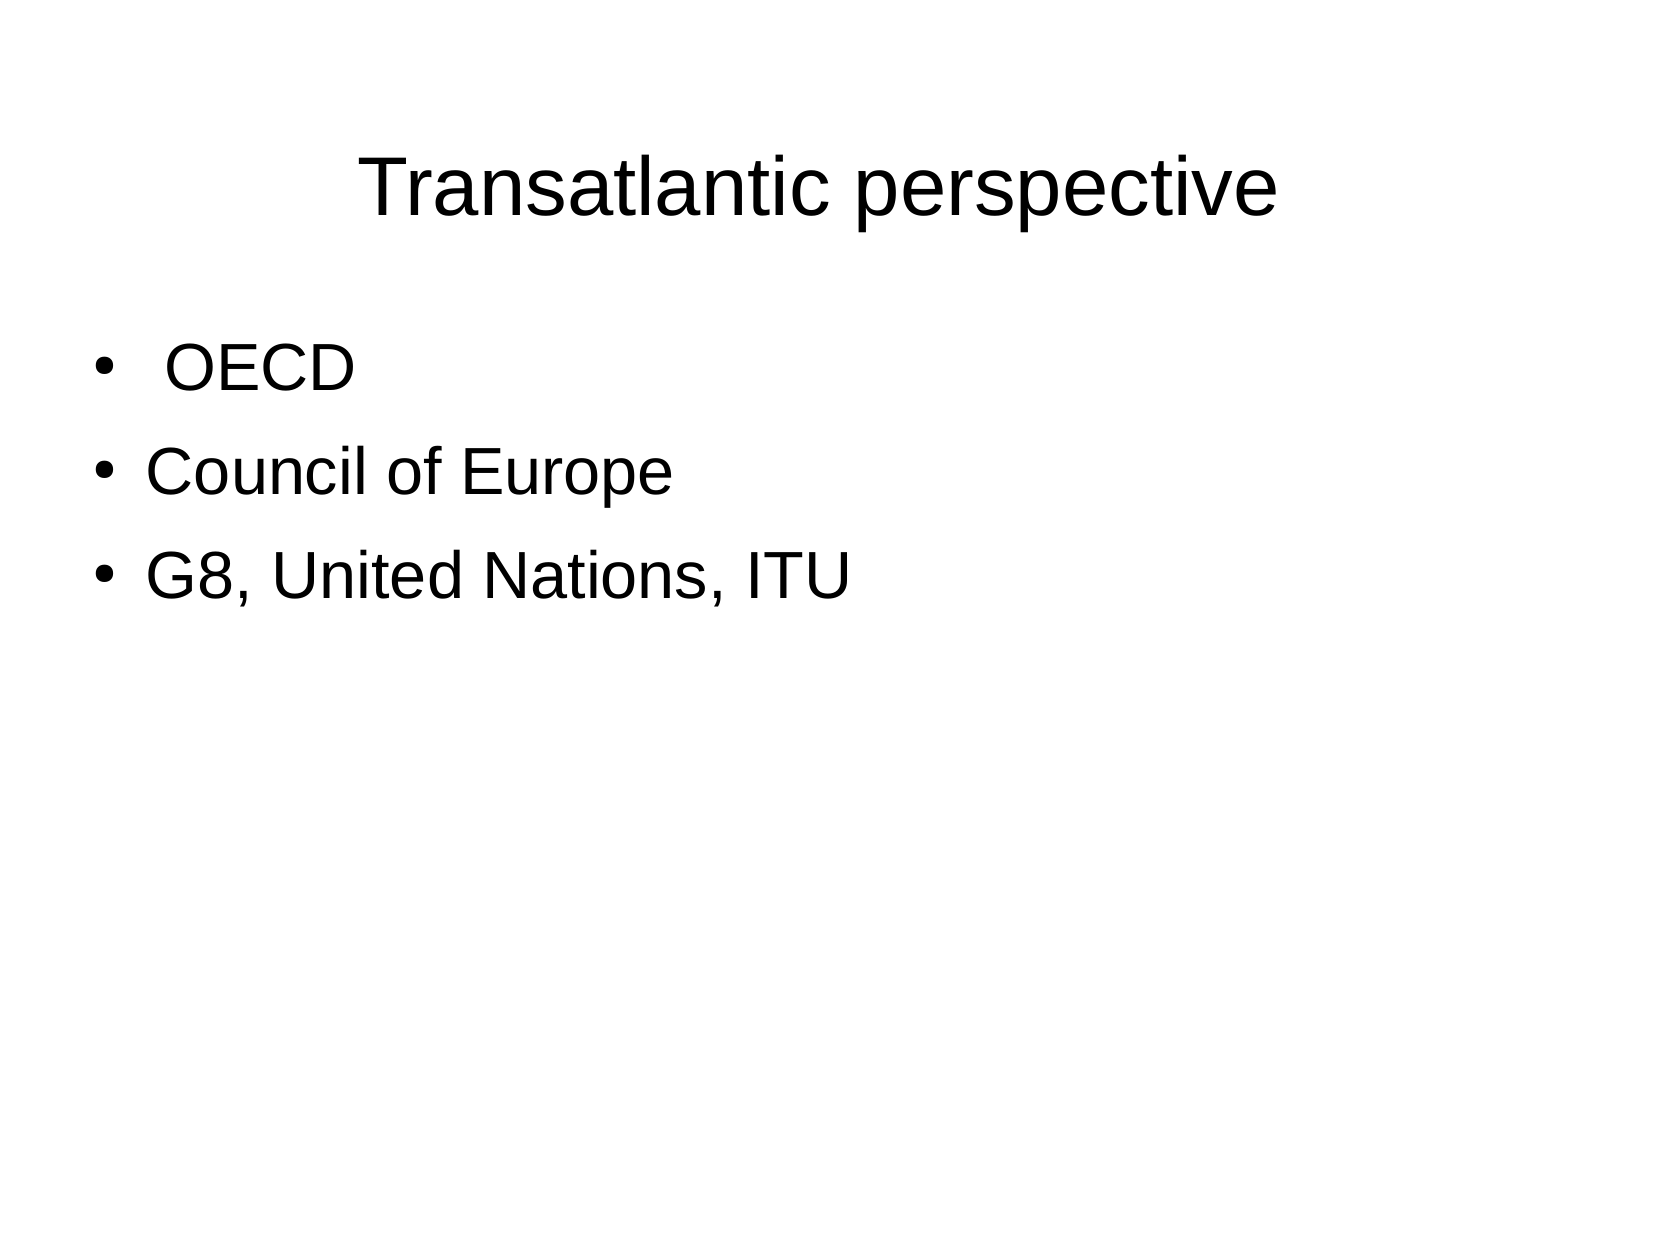

# Transatlantic perspective
 OECD
Council of Europe
G8, United Nations, ITU